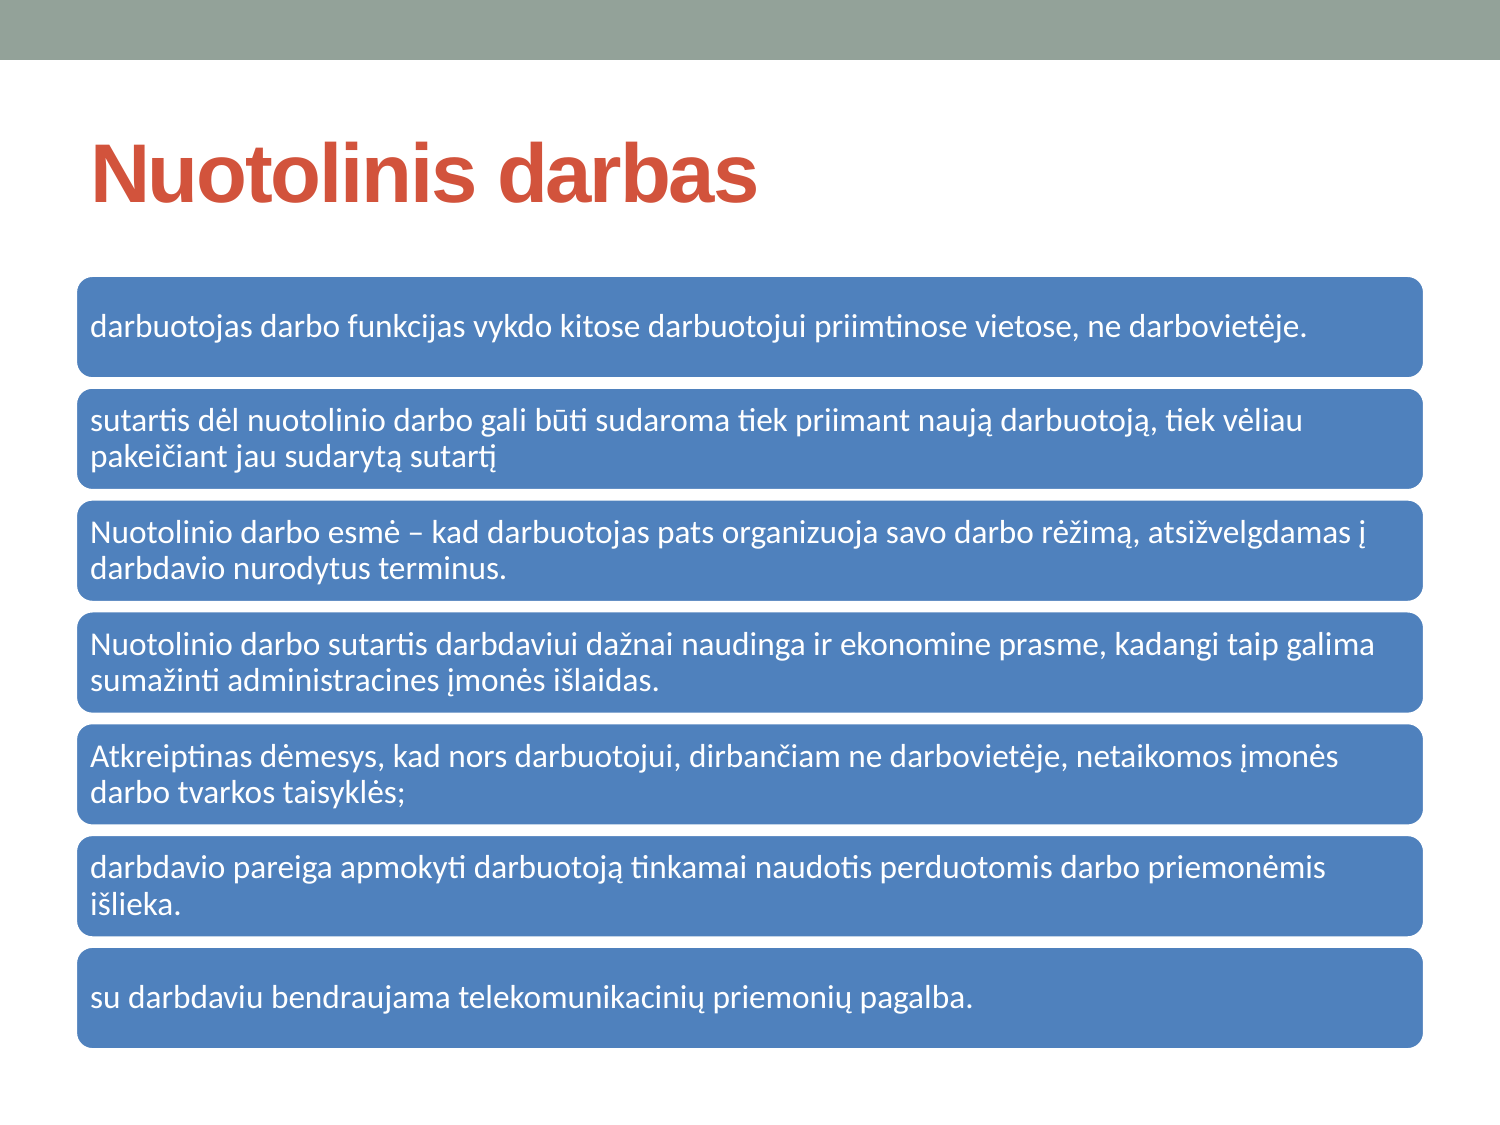

# Nuotolinis darbas
darbuotojas darbo funkcijas vykdo kitose darbuotojui priimtinose vietose, ne darbovietėje.
sutartis dėl nuotolinio darbo gali būti sudaroma tiek priimant naują darbuotoją, tiek vėliau pakeičiant jau sudarytą sutartį
Nuotolinio darbo esmė – kad darbuotojas pats organizuoja savo darbo rėžimą, atsižvelgdamas į darbdavio nurodytus terminus.
Nuotolinio darbo sutartis darbdaviui dažnai naudinga ir ekonomine prasme, kadangi taip galima sumažinti administracines įmonės išlaidas.
Atkreiptinas dėmesys, kad nors darbuotojui, dirbančiam ne darbovietėje, netaikomos įmonės darbo tvarkos taisyklės;
darbdavio pareiga apmokyti darbuotoją tinkamai naudotis perduotomis darbo priemonėmis išlieka.
su darbdaviu bendraujama telekomunikacinių priemonių pagalba.